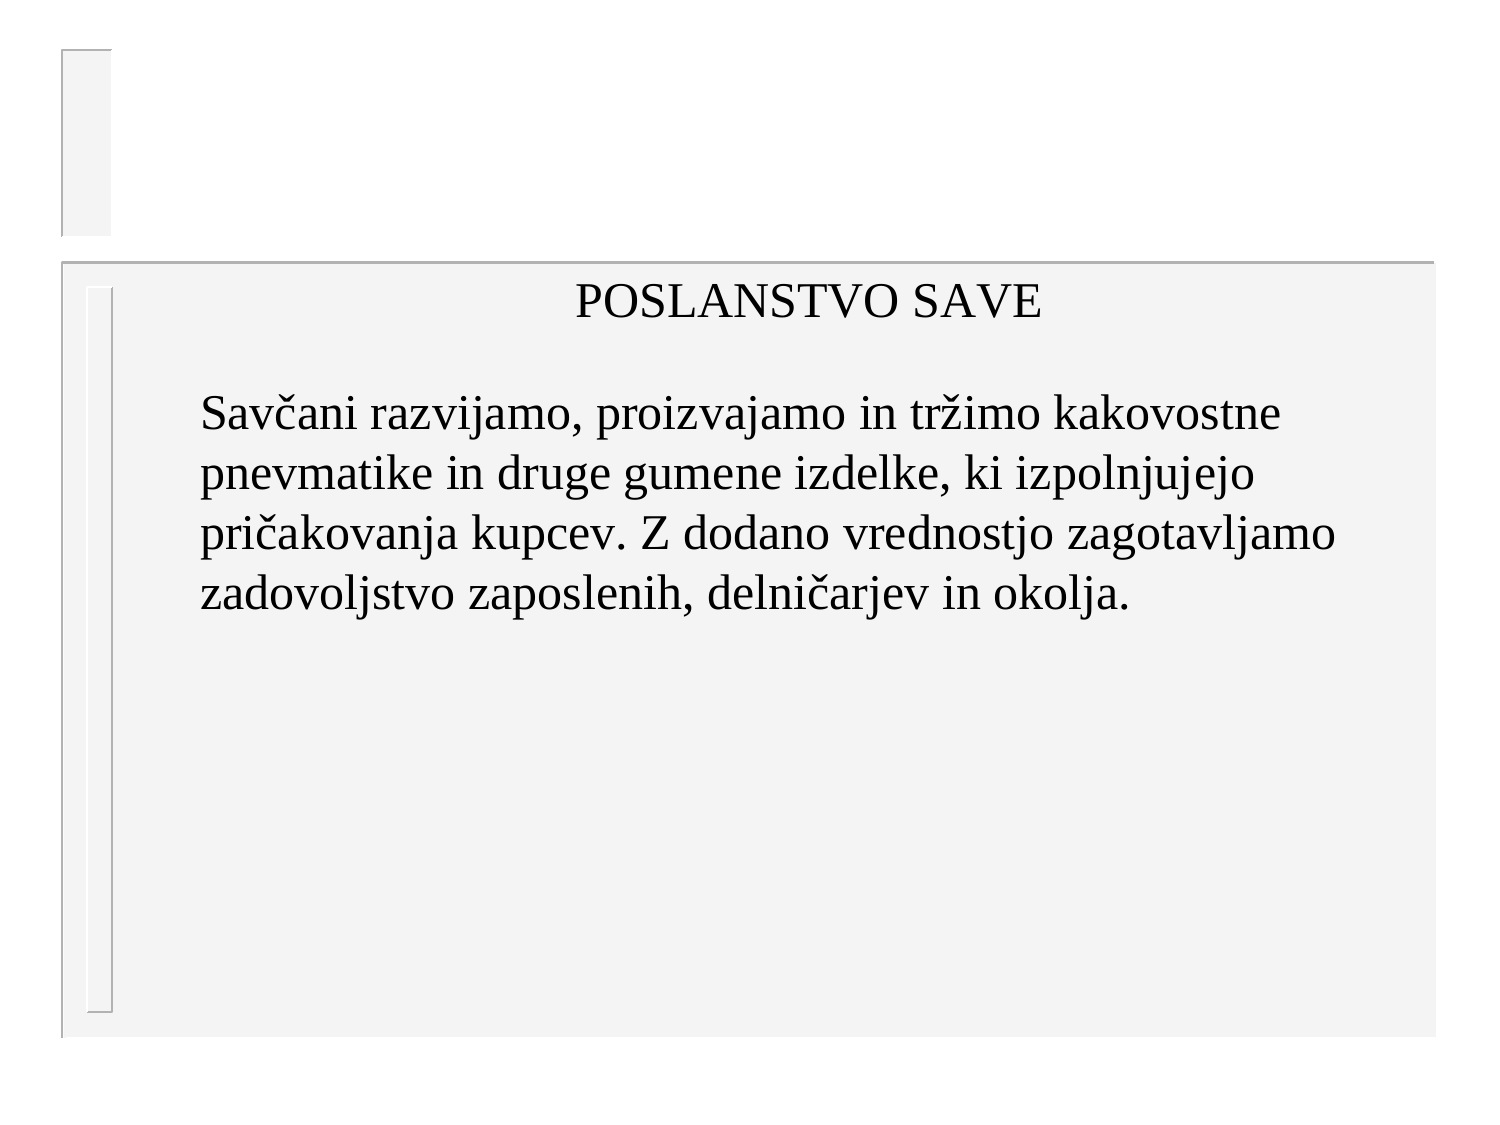

POSLANSTVO SAVE
Savčani razvijamo, proizvajamo in tržimo kakovostne
pnevmatike in druge gumene izdelke, ki izpolnjujejo
pričakovanja kupcev. Z dodano vrednostjo zagotavljamo
zadovoljstvo zaposlenih, delničarjev in okolja.